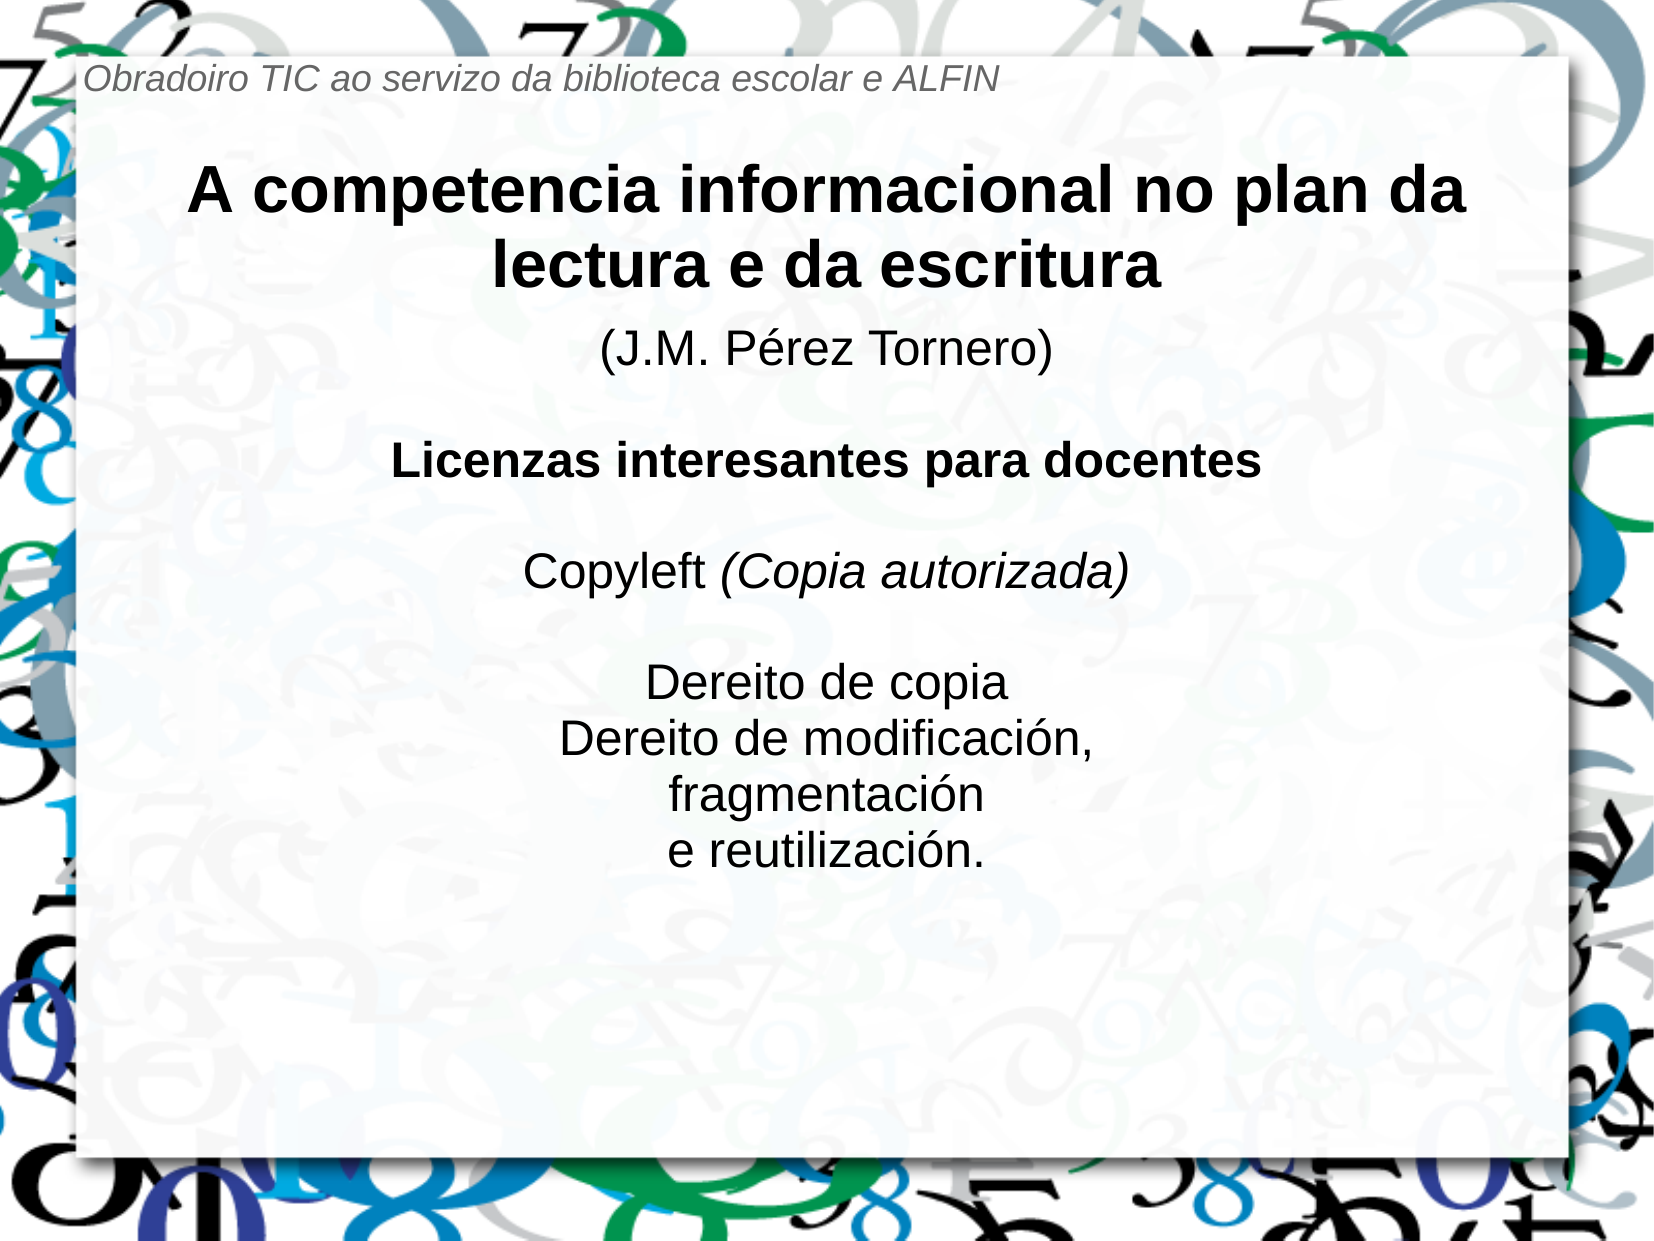

Obradoiro TIC ao servizo da biblioteca escolar e ALFIN
A competencia informacional no plan da lectura e da escritura
(J.M. Pérez Tornero)
Licenzas interesantes para docentes
Copyleft (Copia autorizada)
Dereito de copia
Dereito de modificación,
fragmentación
e reutilización.